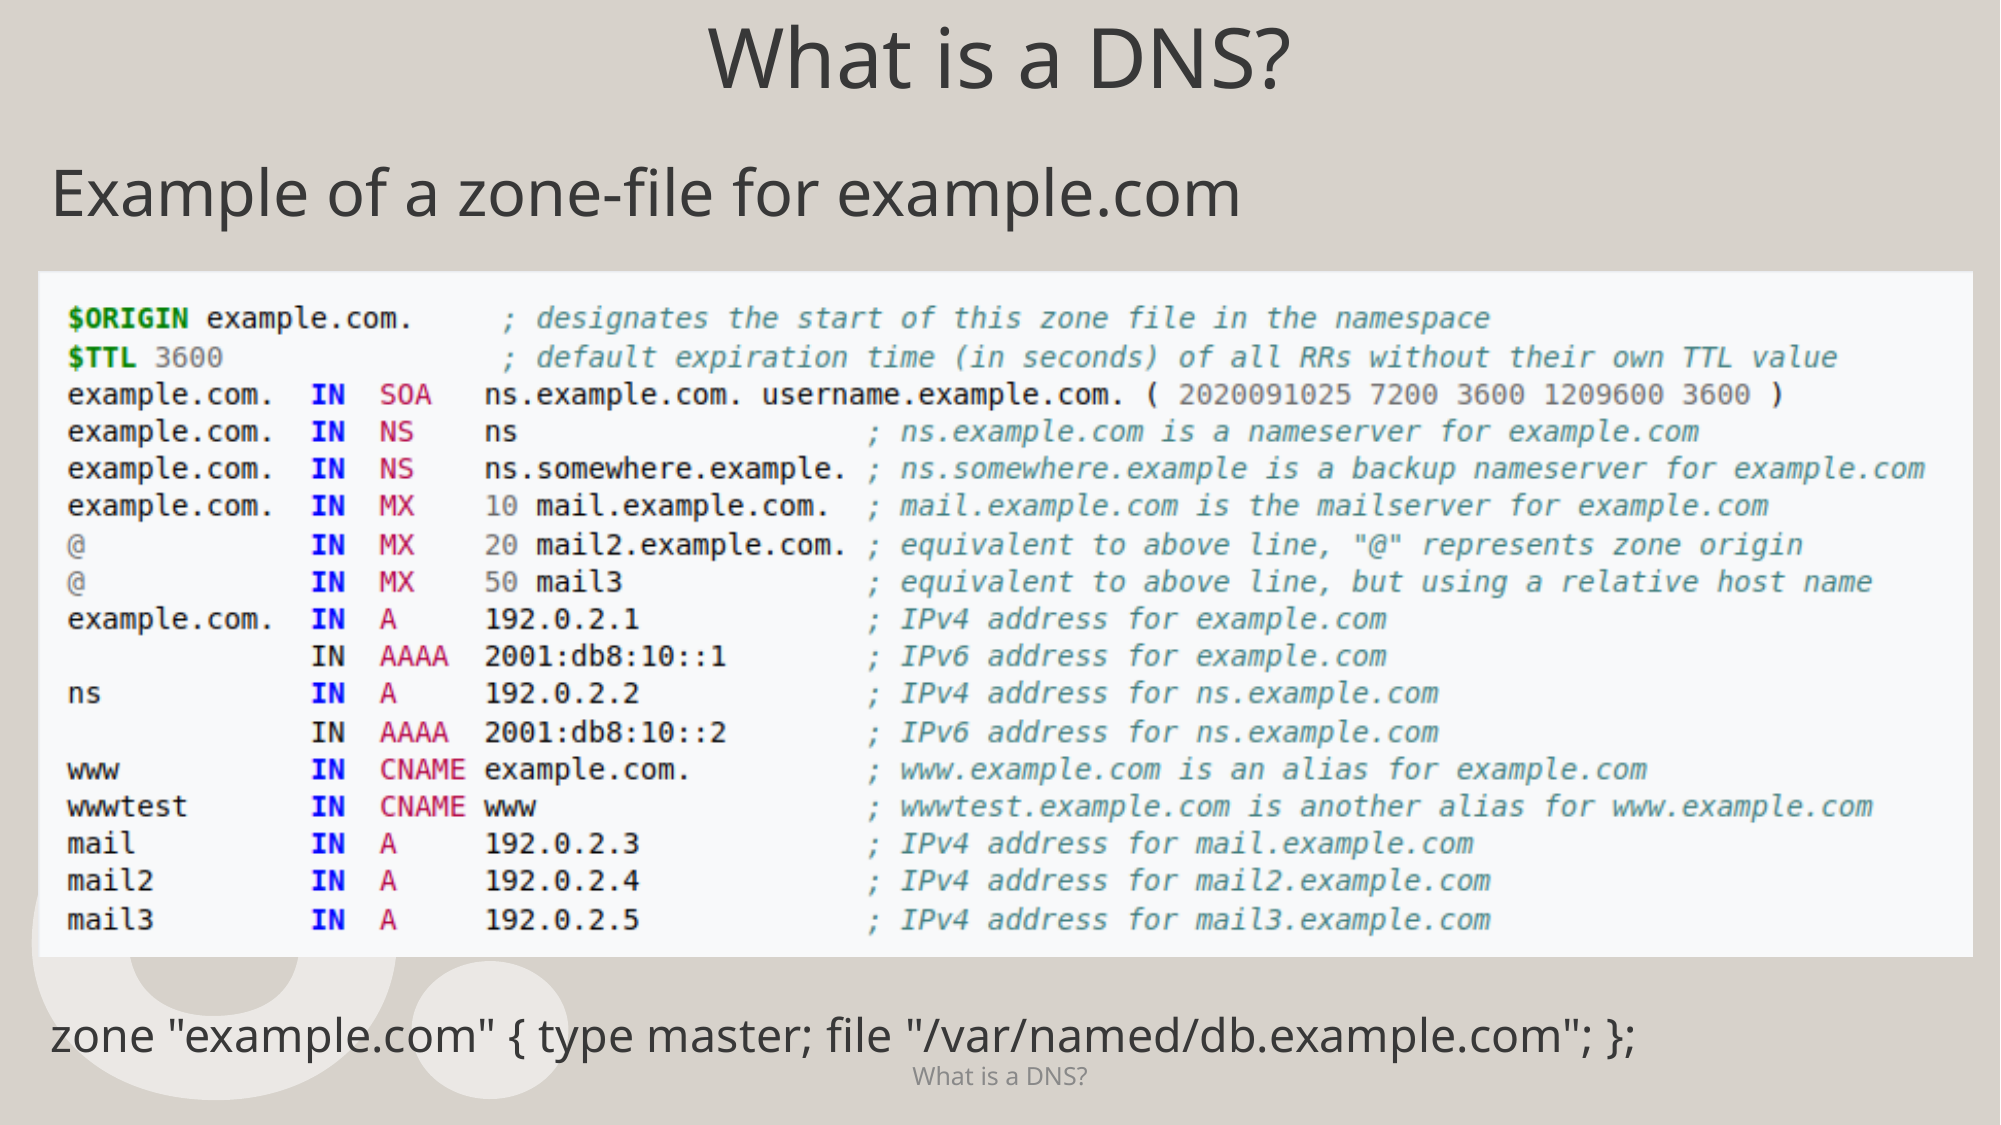

What is a DNS?
# Example of a zone-file for example.com
zone "example.com" { type master; file "/var/named/db.example.com"; };
What is a DNS?